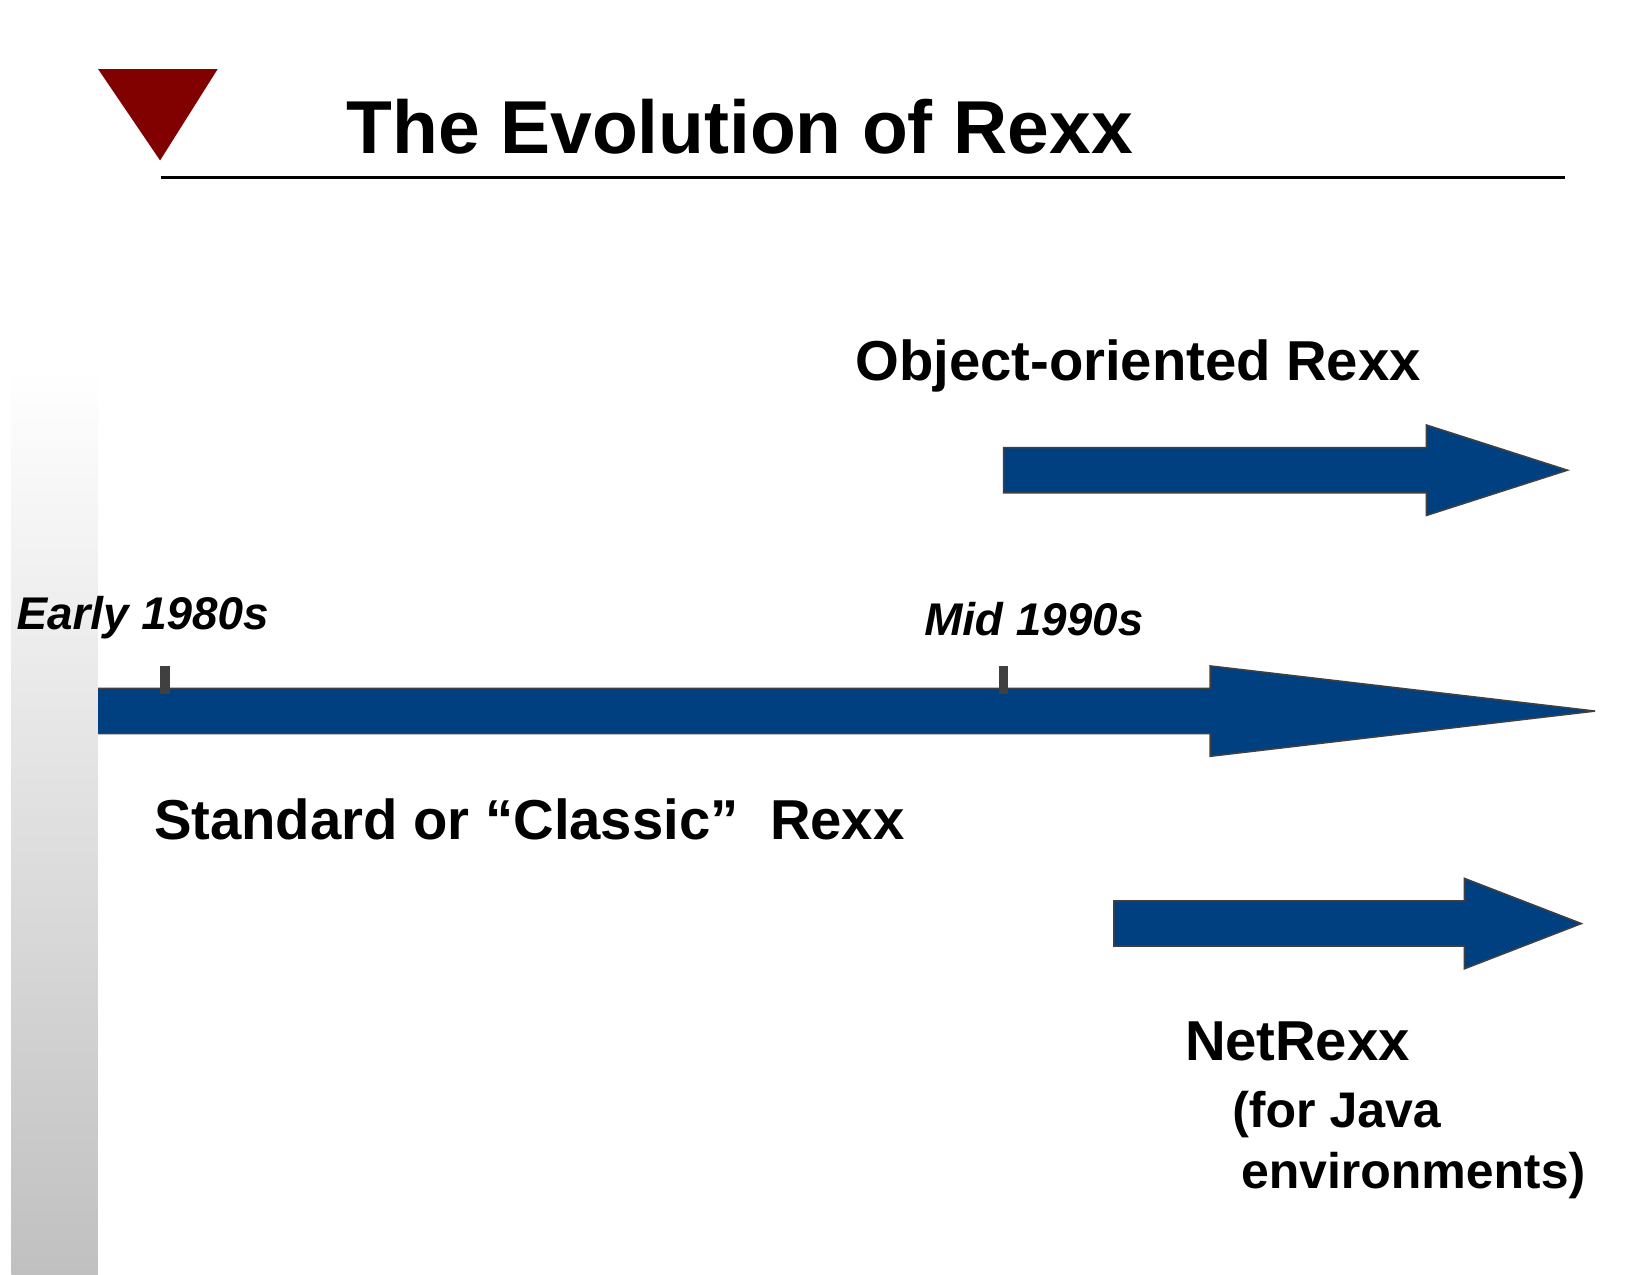

The Evolution of Rexx
Object-oriented Rexx
Early 1980s
Mid 1990s
Standard or “Classic” Rexx
NetRexx
 (for Java
 environments)